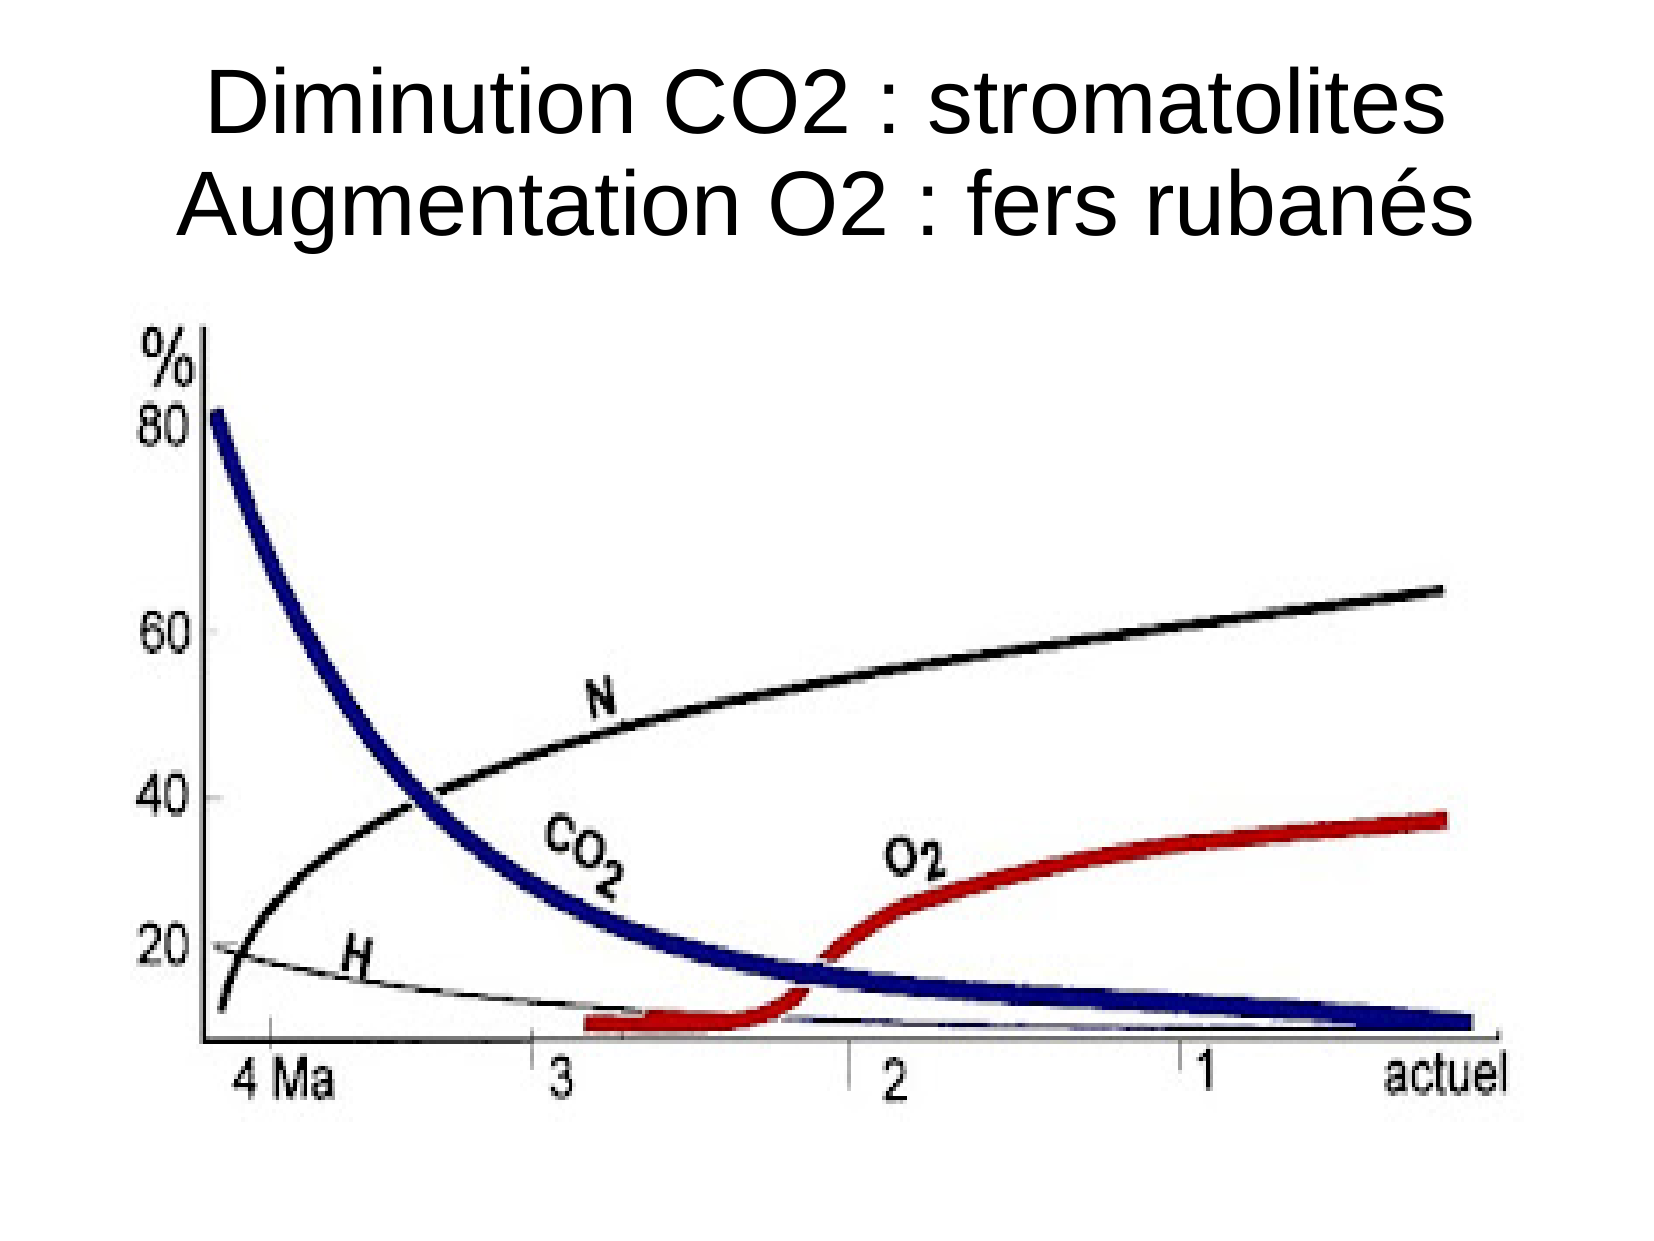

# Diminution CO2 : stromatolites Augmentation O2 : fers rubanés